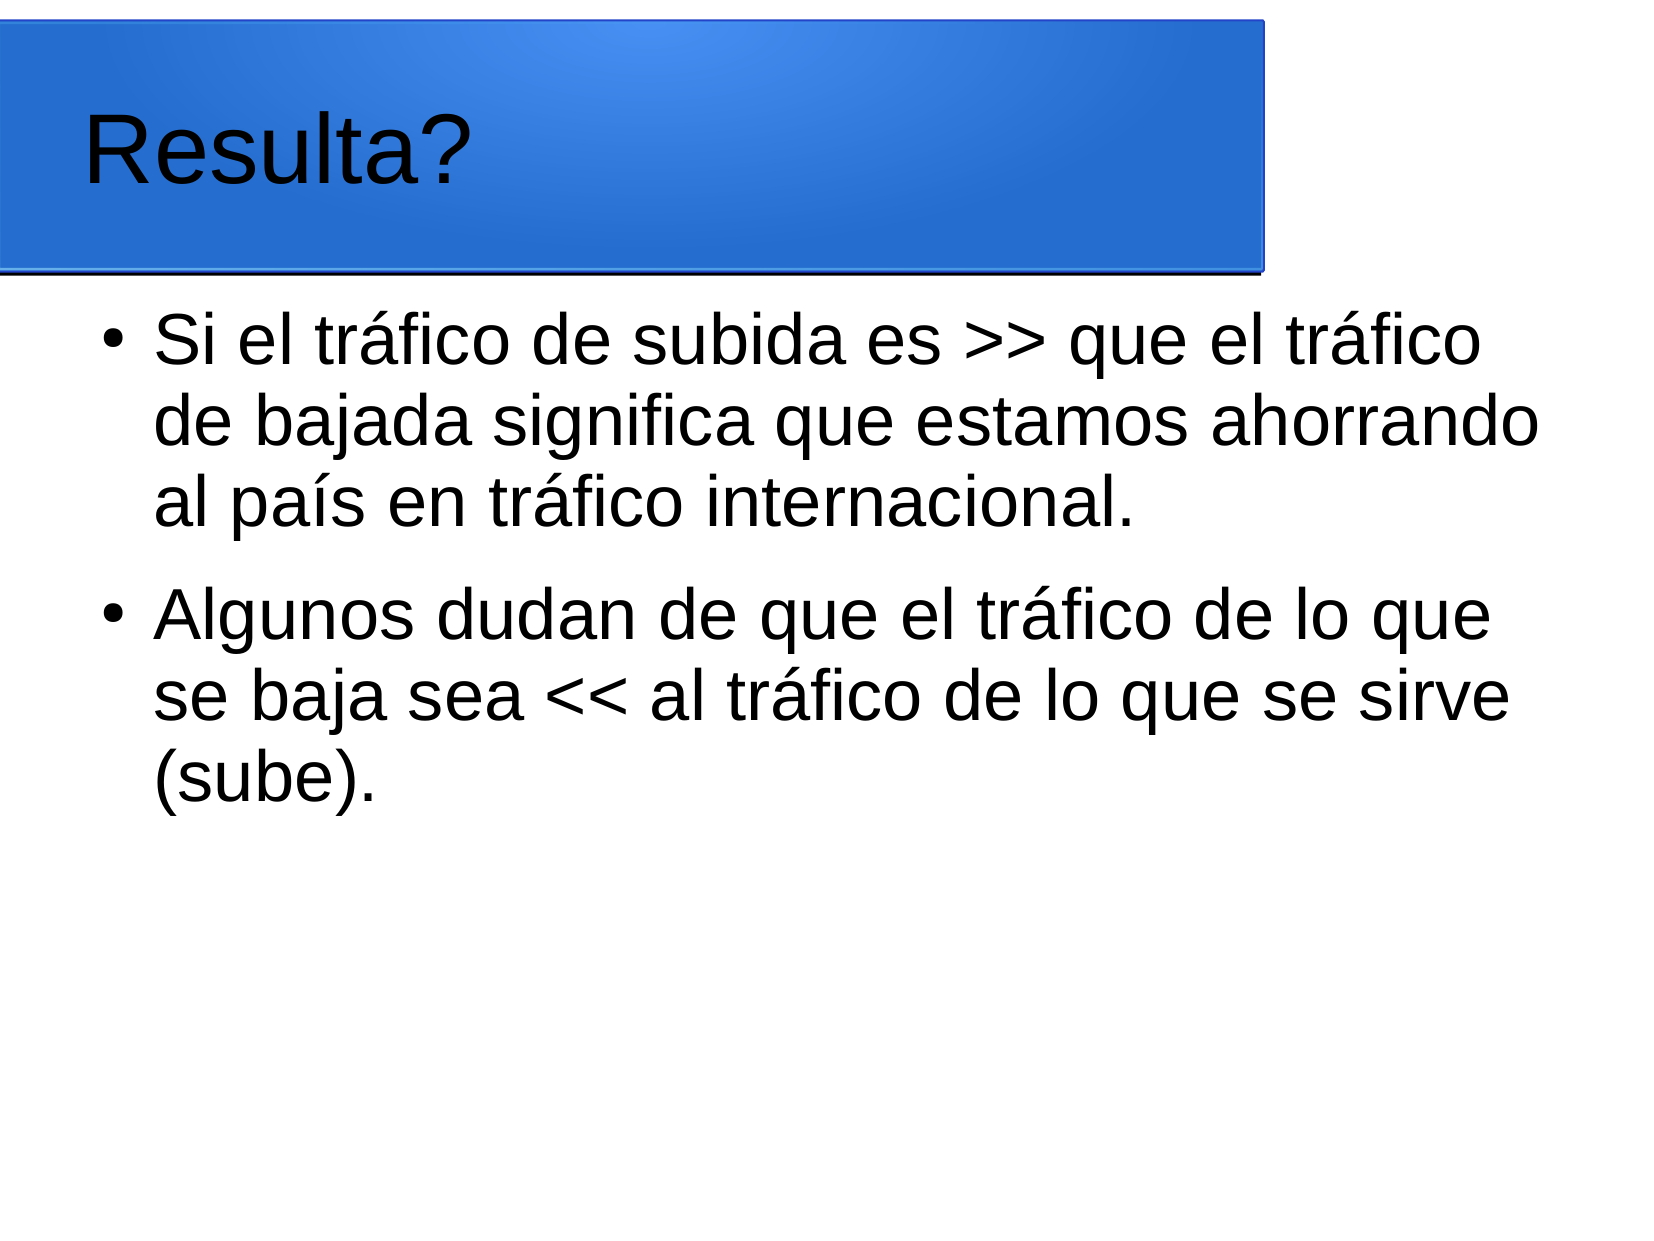

# Resulta?
Si el tráfico de subida es >> que el tráfico de bajada significa que estamos ahorrando al país en tráfico internacional.
Algunos dudan de que el tráfico de lo que se baja sea << al tráfico de lo que se sirve (sube).